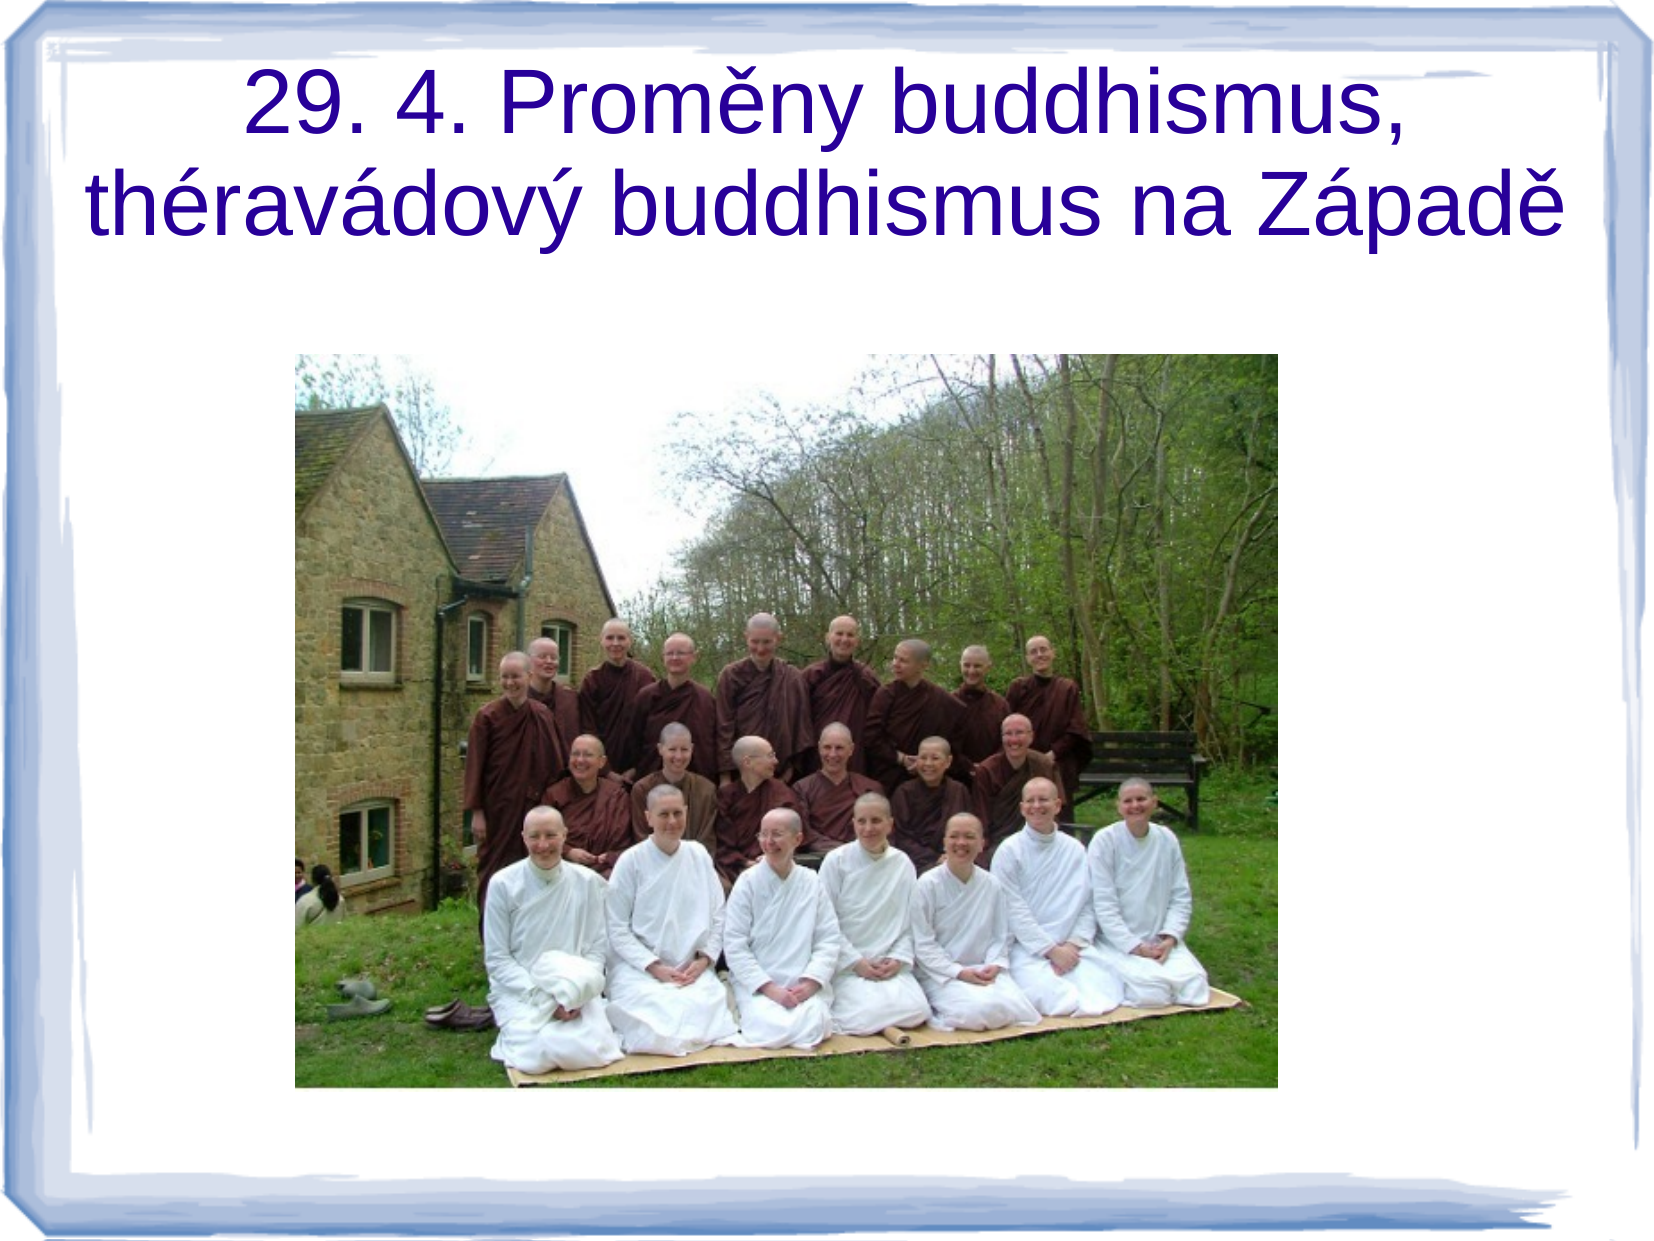

# 29. 4. Proměny buddhismus, théravádový buddhismus na Západě